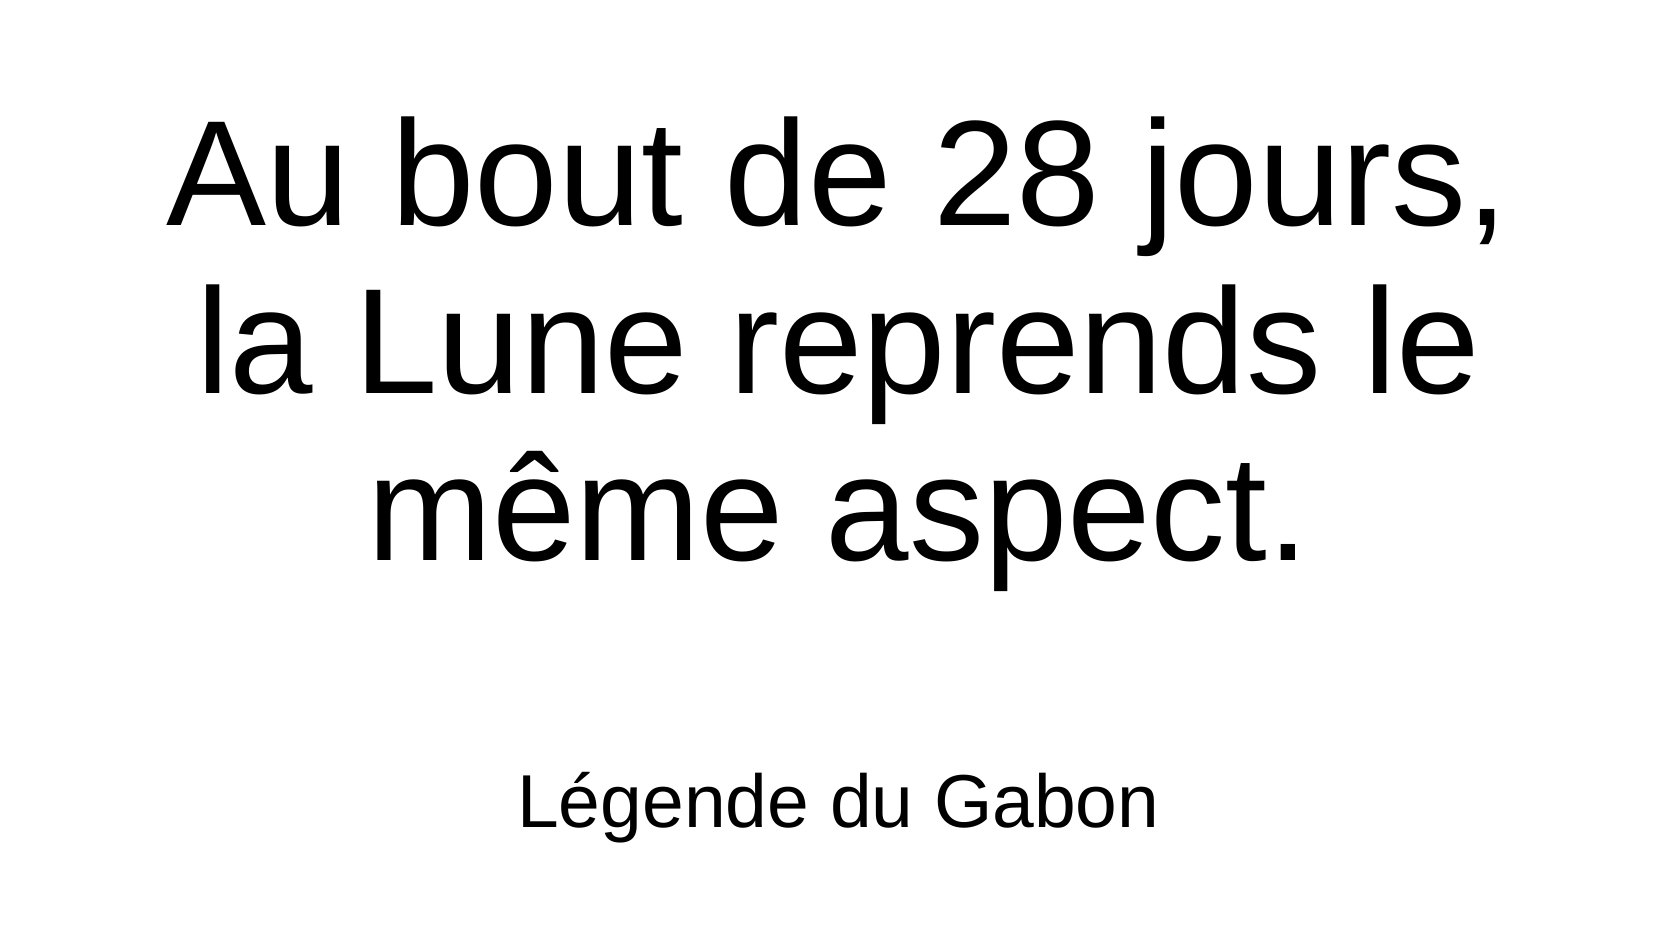

# Au bout de 28 jours, la Lune reprends le même aspect.
Légende du Gabon